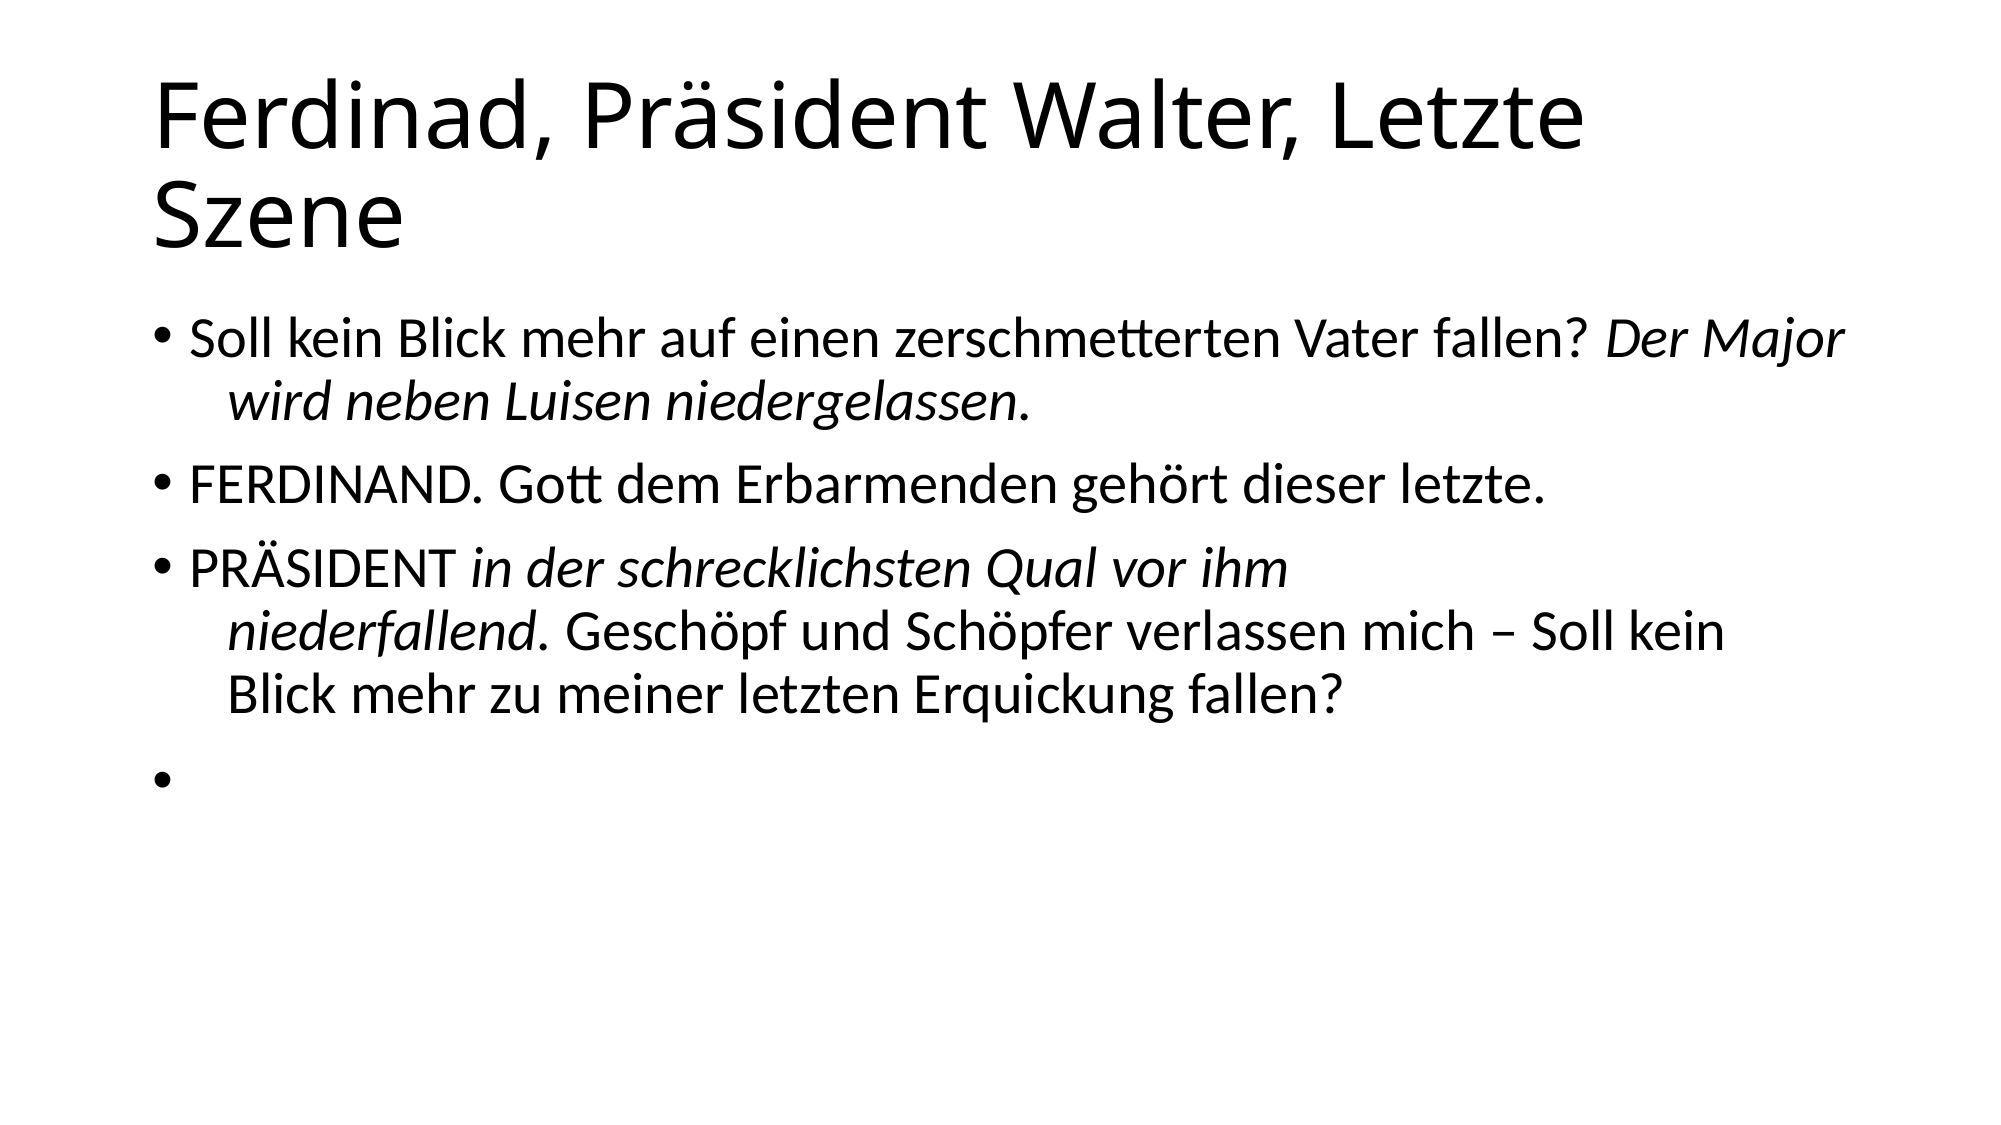

# Ferdinad, Präsident Walter, Letzte Szene
Soll kein Blick mehr auf einen zerschmetterten Vater fallen? Der Major wird neben Luisen niedergelassen.
FERDINAND. Gott dem Erbarmenden gehört dieser letzte.
PRÄSIDENT in der schrecklichsten Qual vor ihm niederfallend. Geschöpf und Schöpfer verlassen mich – Soll kein Blick mehr zu meiner letzten Erquickung fallen?